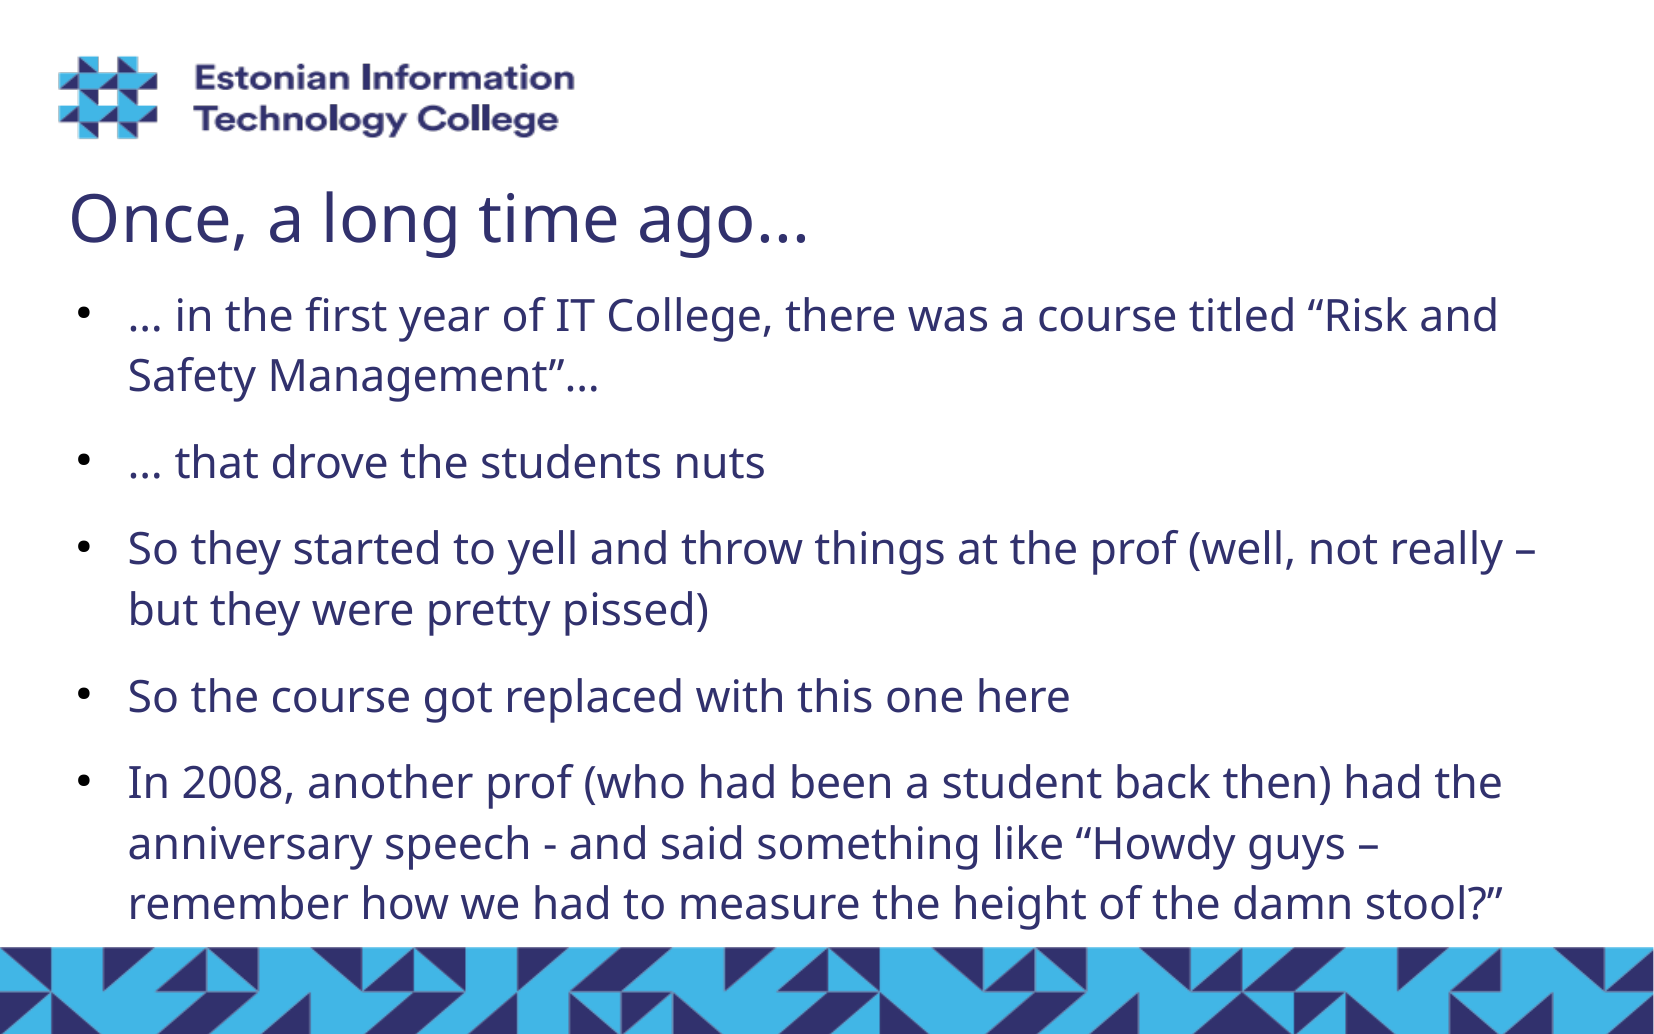

# Once, a long time ago...
… in the first year of IT College, there was a course titled “Risk and Safety Management”…
… that drove the students nuts
So they started to yell and throw things at the prof (well, not really – but they were pretty pissed)
So the course got replaced with this one here
In 2008, another prof (who had been a student back then) had the anniversary speech - and said something like “Howdy guys – remember how we had to measure the height of the damn stool?”